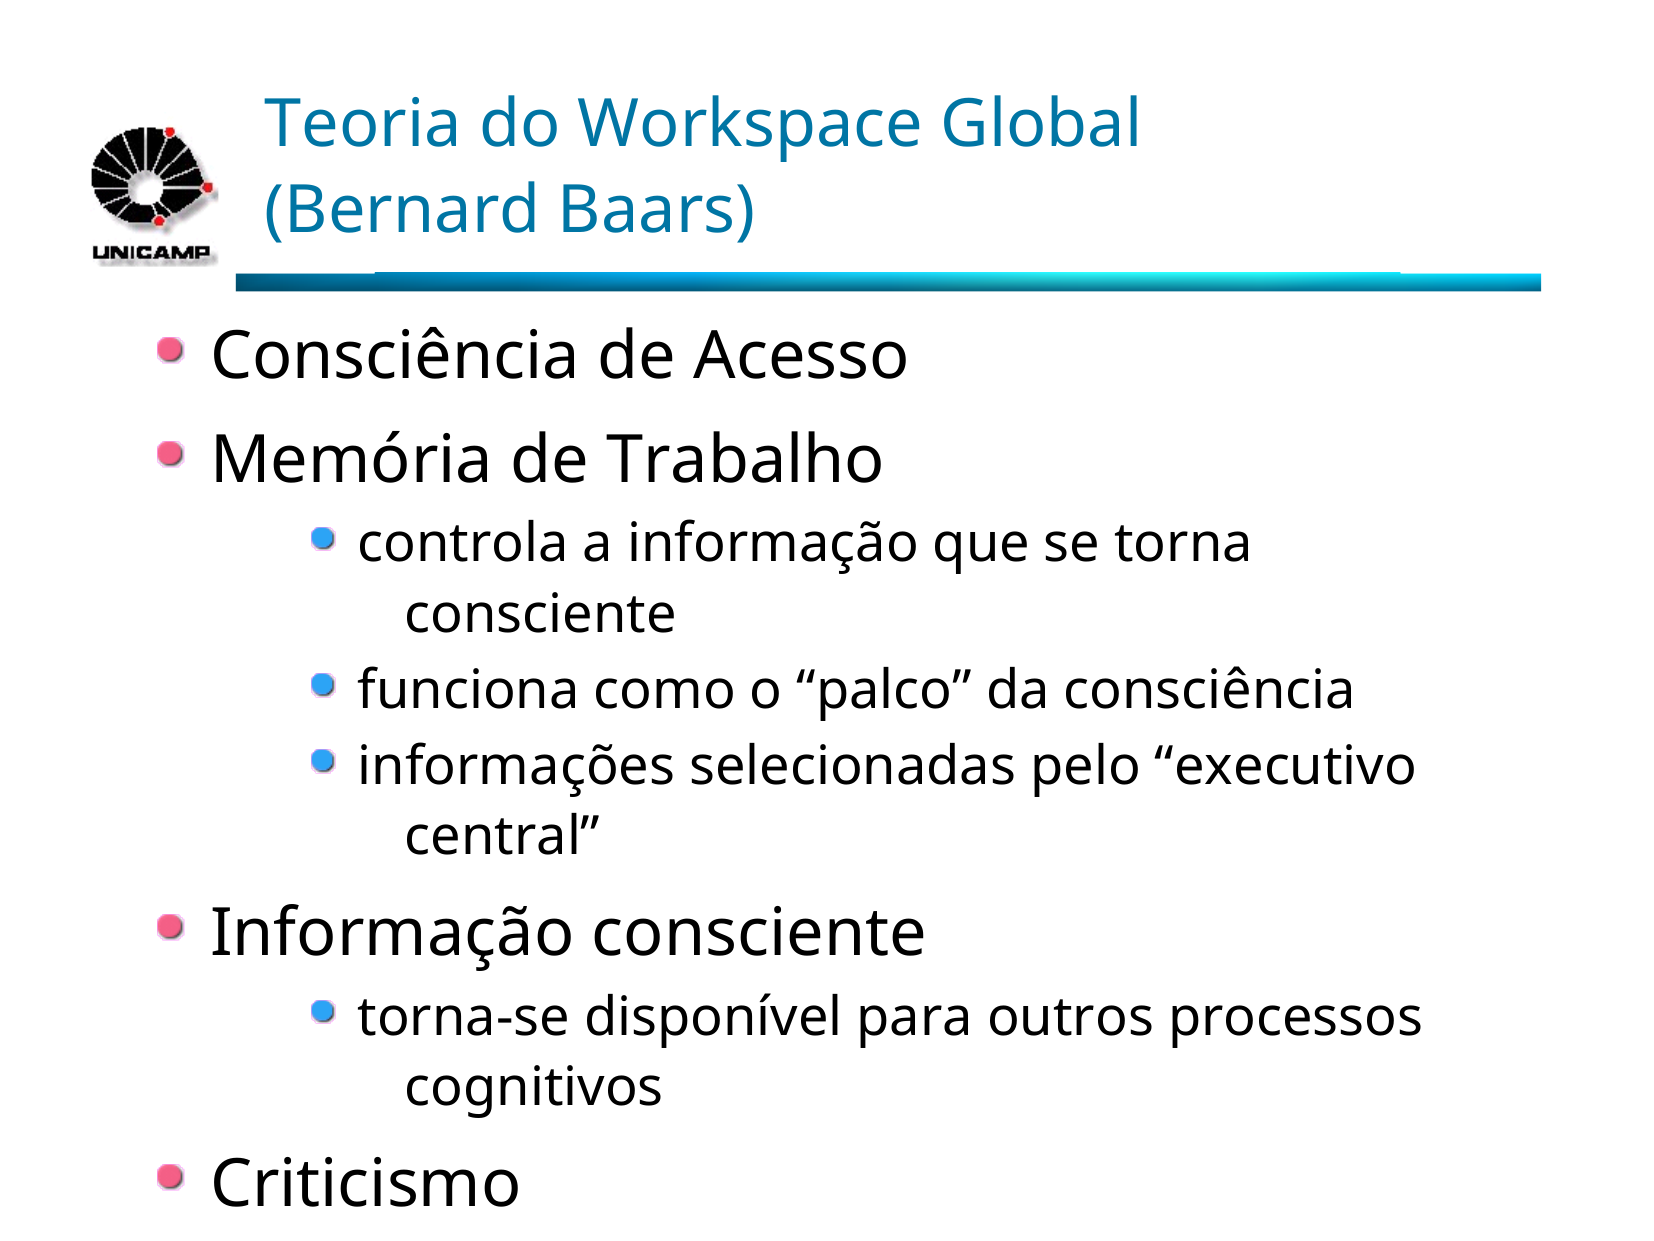

# Teoria do Workspace Global (Bernard Baars)
Consciência de Acesso
Memória de Trabalho
controla a informação que se torna consciente
funciona como o “palco” da consciência
informações selecionadas pelo “executivo central”
Informação consciente
torna-se disponível para outros processos cognitivos
Criticismo
Teoria de Baar não explica o problema da consciência fenomenal